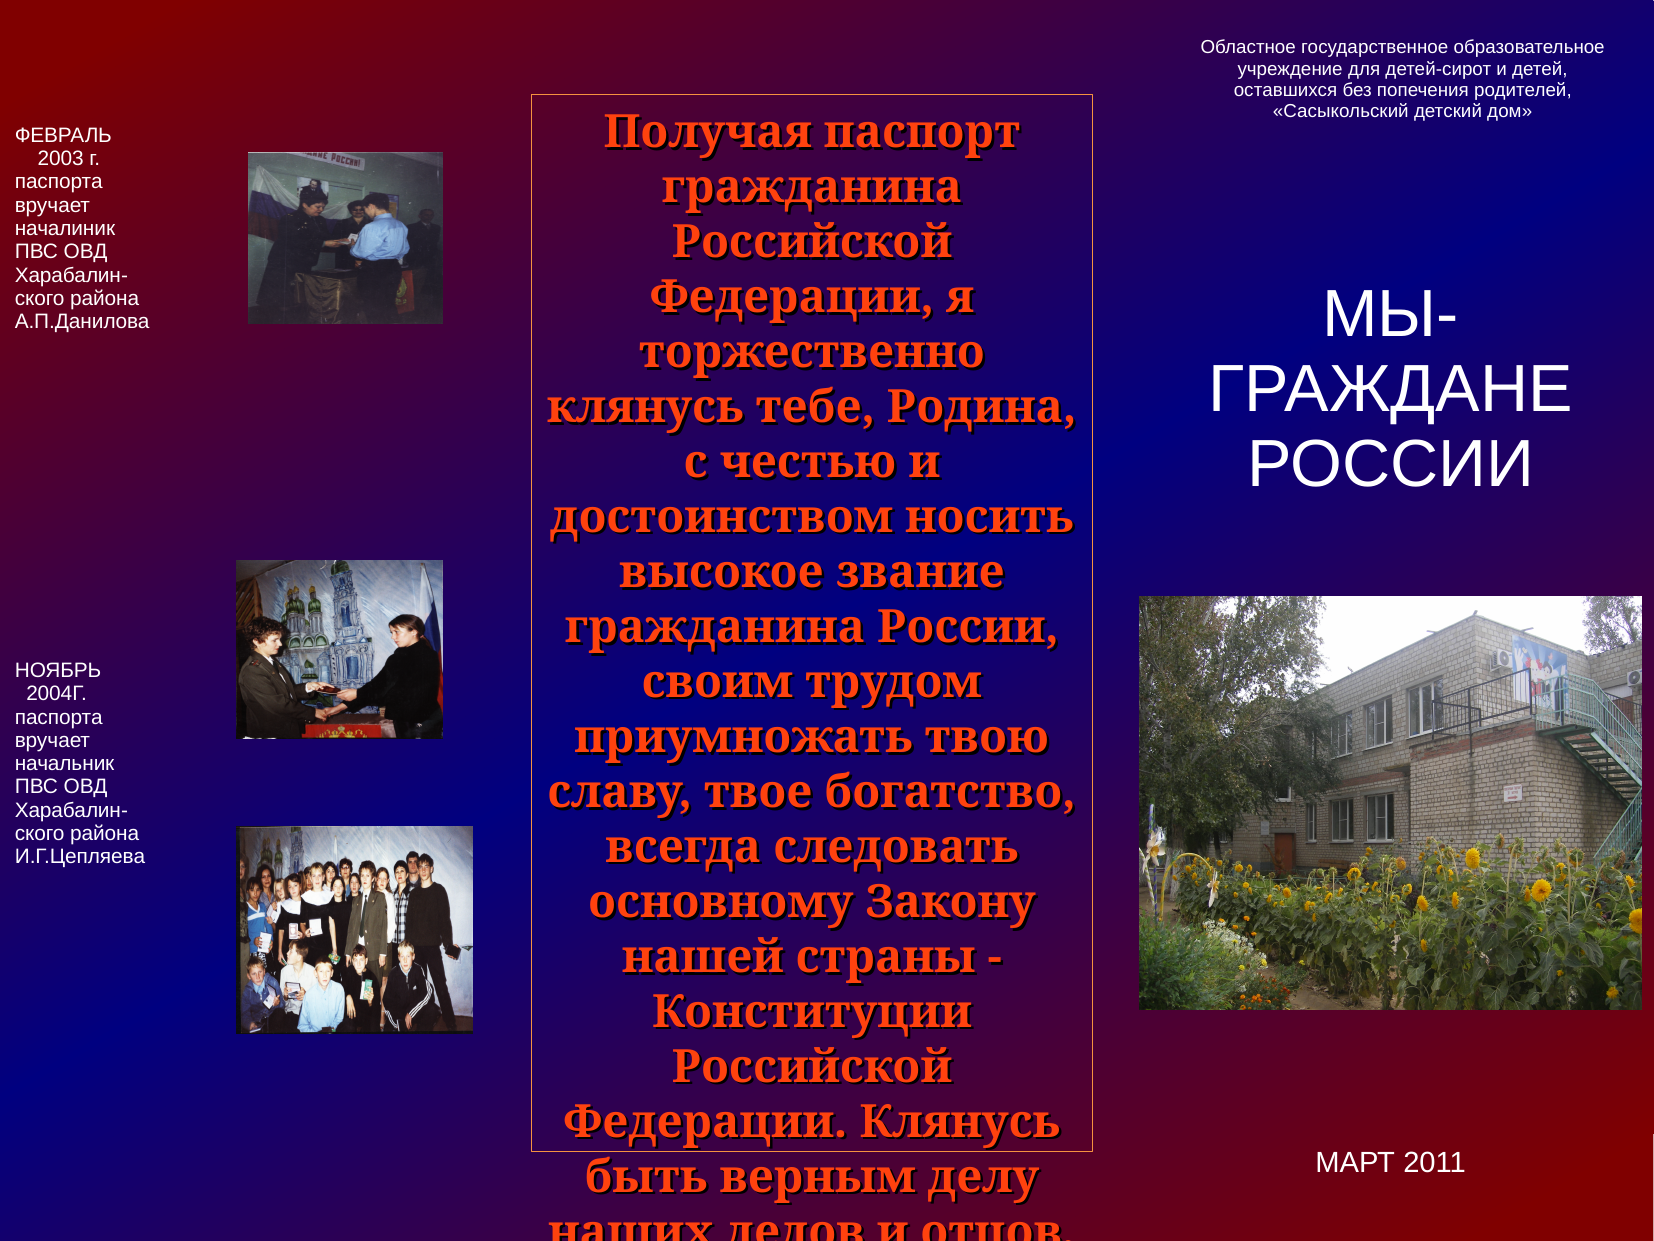

ФЕВРАЛЬ
 2003 г. паспорта вручает началиник ПВС ОВД Харабалин-ского района
А.П.Данилова
НОЯБРЬ
 2004Г.
паспорта вручает начальник ПВС ОВД Харабалин-ского района
И.Г.Цепляева
Областное государственное образовательное учреждение для детей-сирот и детей, оставшихся без попечения родителей, «Сасыкольский детский дом»
МЫ- ГРАЖДАНЕ
РОССИИ
МАРТ 2011
Получая паспорт гражданина Российской Федерации, я торжественно клянусь тебе, Родина, с честью и достоинством носить высокое звание гражданина России, своим трудом приумножать твою славу, твое богатство, всегда следовать основному Закону нашей страны - Конституции Российской Федерации. Клянусь быть верным делу наших дедов и отцов, нашего великого народа.